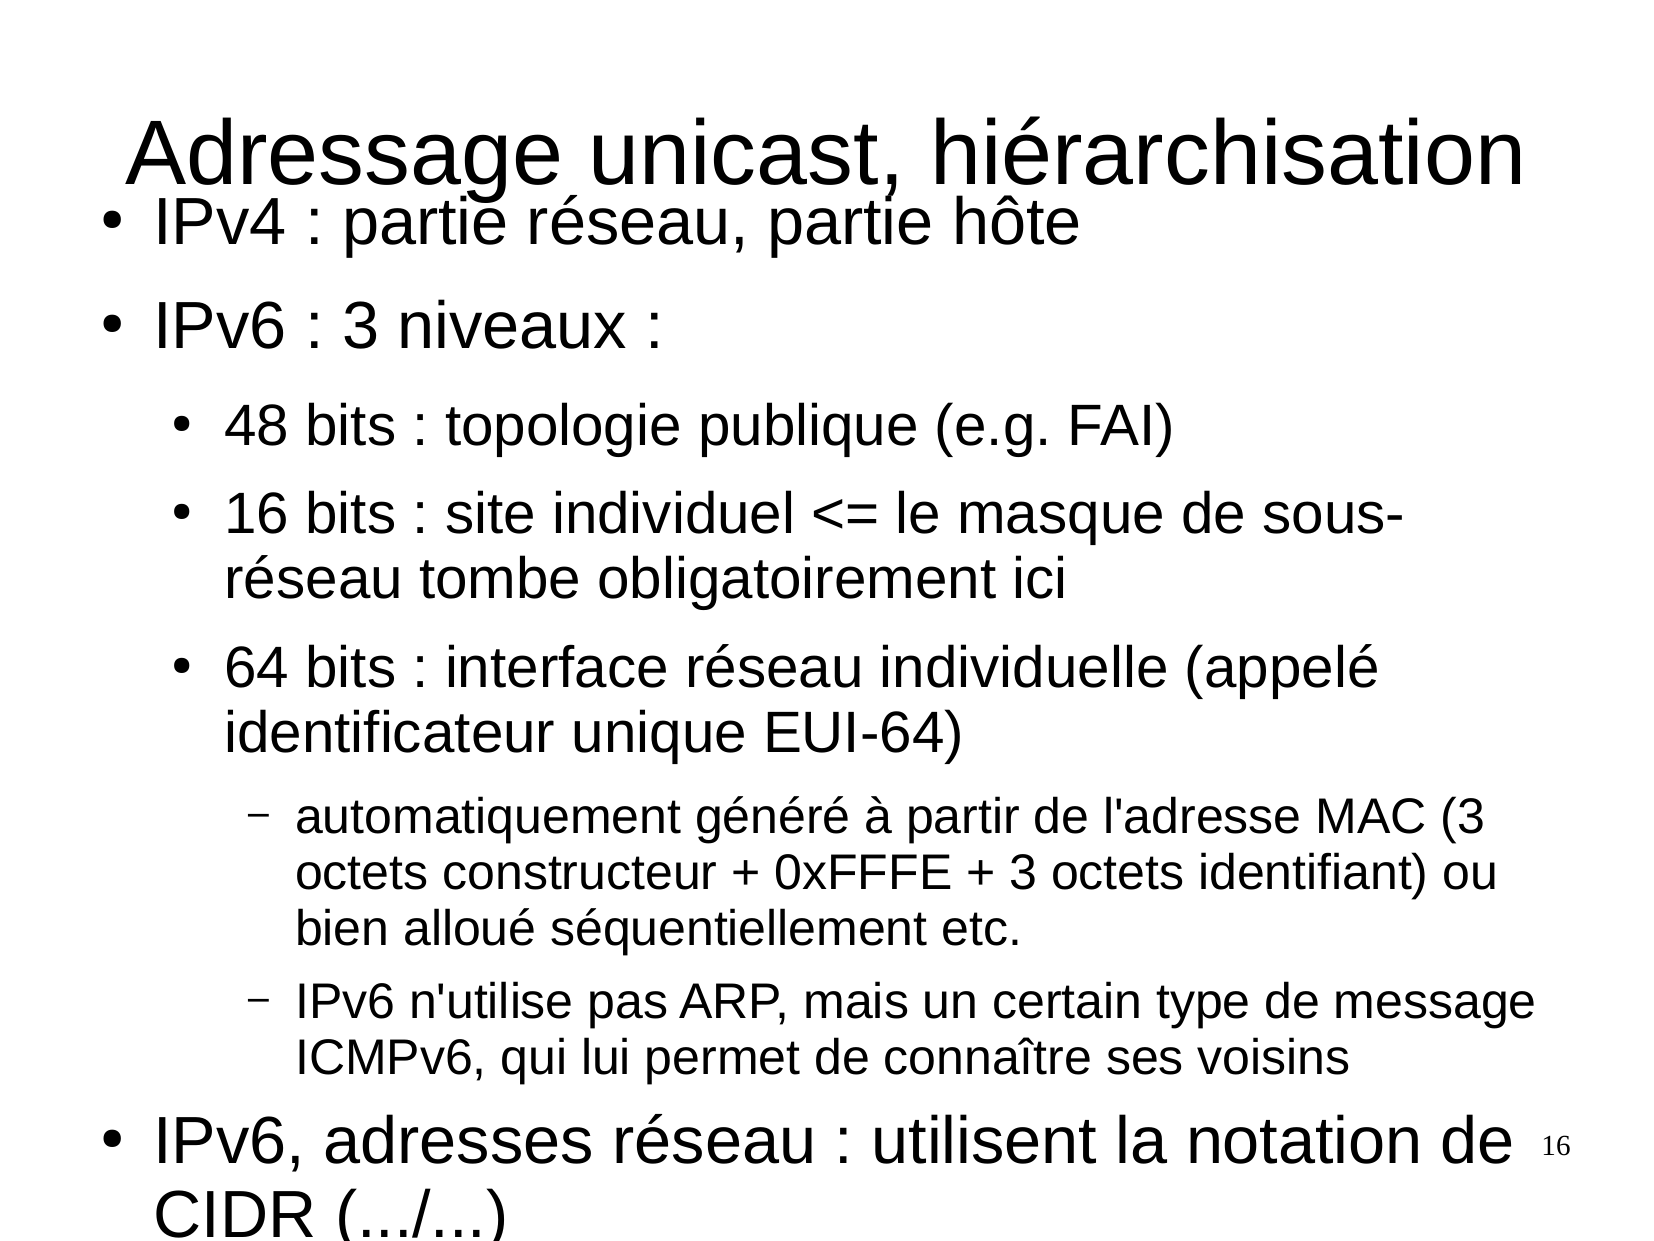

# Adressage unicast, hiérarchisation
IPv4 : partie réseau, partie hôte
IPv6 : 3 niveaux :
48 bits : topologie publique (e.g. FAI)
16 bits : site individuel <= le masque de sous-réseau tombe obligatoirement ici
64 bits : interface réseau individuelle (appelé identificateur unique EUI-64)
automatiquement généré à partir de l'adresse MAC (3 octets constructeur + 0xFFFE + 3 octets identifiant) ou bien alloué séquentiellement etc.
IPv6 n'utilise pas ARP, mais un certain type de message ICMPv6, qui lui permet de connaître ses voisins
IPv6, adresses réseau : utilisent la notation de CIDR (.../...)
16